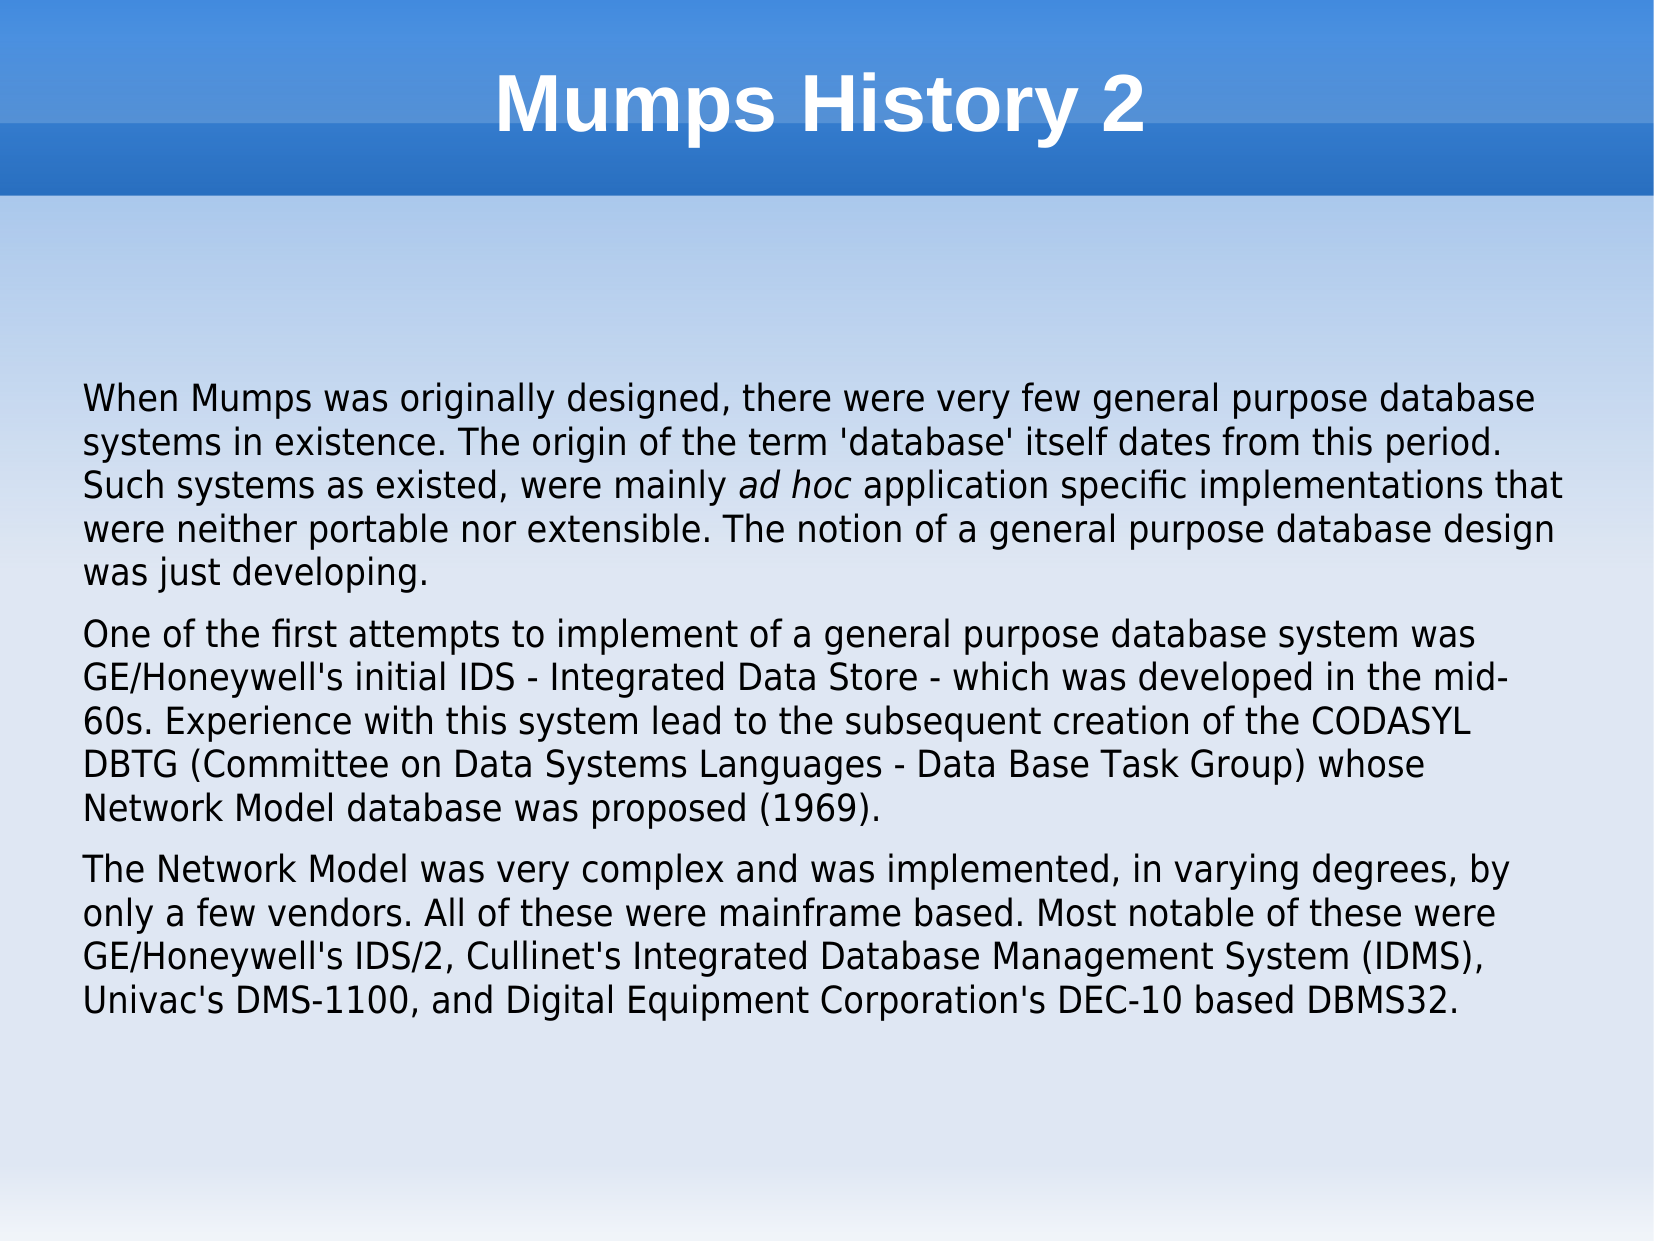

# Mumps History 2
When Mumps was originally designed, there were very few general purpose database systems in existence. The origin of the term 'database' itself dates from this period. Such systems as existed, were mainly ad hoc application specific implementations that were neither portable nor extensible. The notion of a general purpose database design was just developing.
One of the first attempts to implement of a general purpose database system was GE/Honeywell's initial IDS - Integrated Data Store - which was developed in the mid-60s. Experience with this system lead to the subsequent creation of the CODASYL DBTG (Committee on Data Systems Languages - Data Base Task Group) whose Network Model database was proposed (1969).
The Network Model was very complex and was implemented, in varying degrees, by only a few vendors. All of these were mainframe based. Most notable of these were GE/Honeywell's IDS/2, Cullinet's Integrated Database Management System (IDMS), Univac's DMS-1100, and Digital Equipment Corporation's DEC-10 based DBMS32.